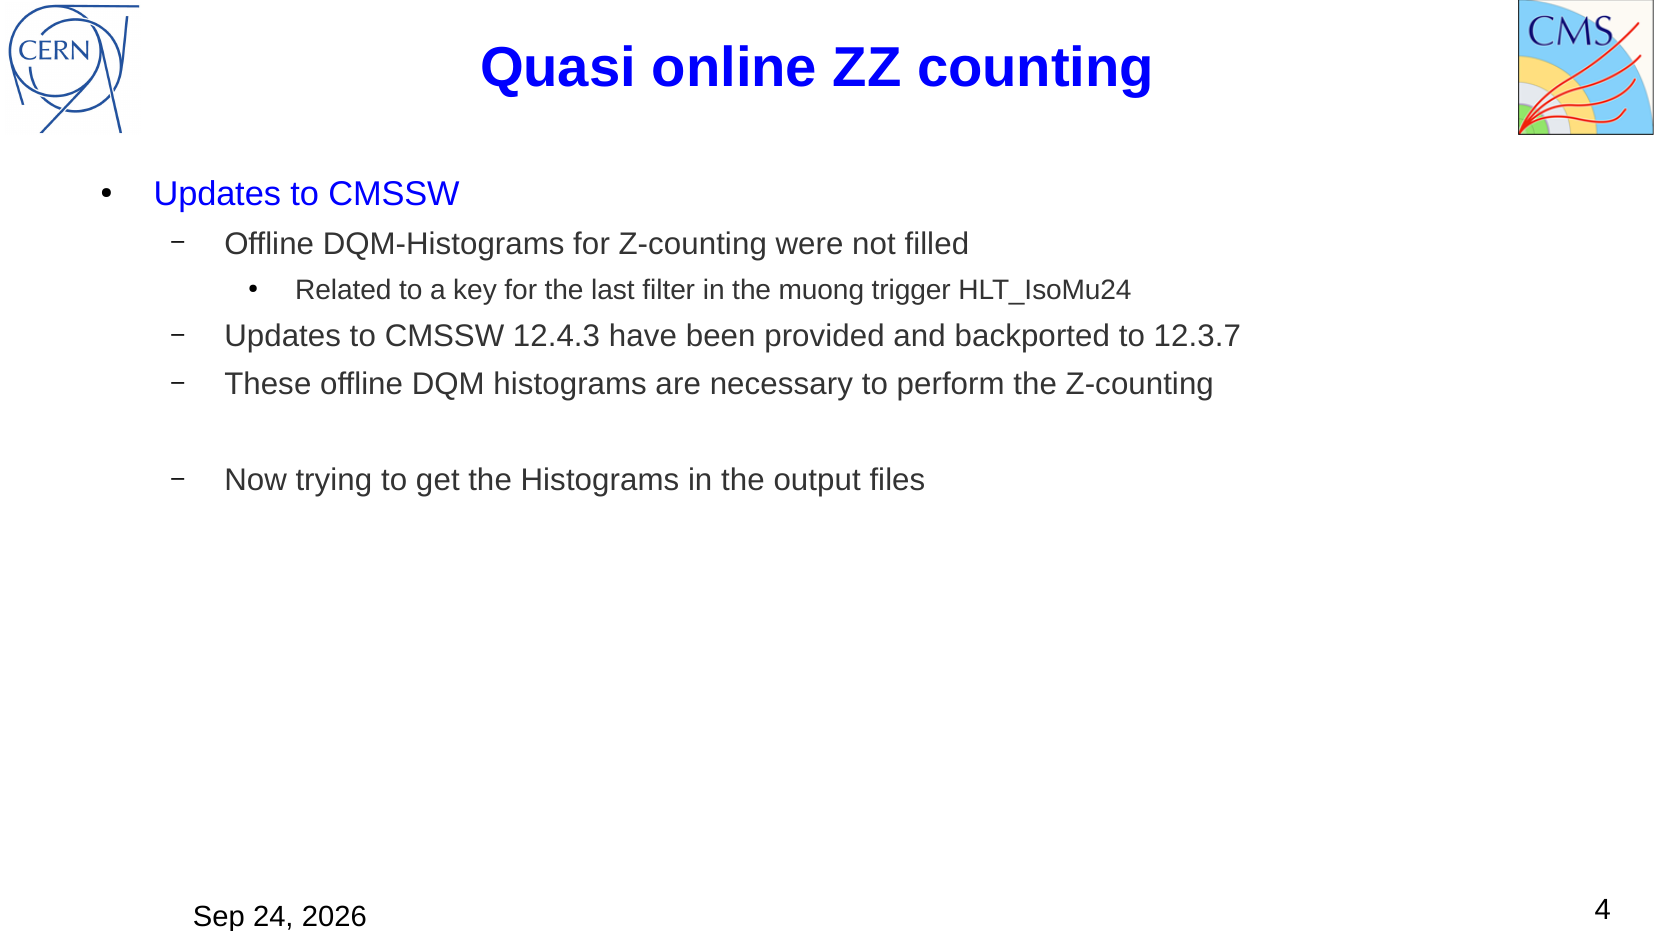

# Quasi online ZZ counting
Updates to CMSSW
Offline DQM-Histograms for Z-counting were not filled
Related to a key for the last filter in the muong trigger HLT_IsoMu24
Updates to CMSSW 12.4.3 have been provided and backported to 12.3.7
These offline DQM histograms are necessary to perform the Z-counting
Now trying to get the Histograms in the output files